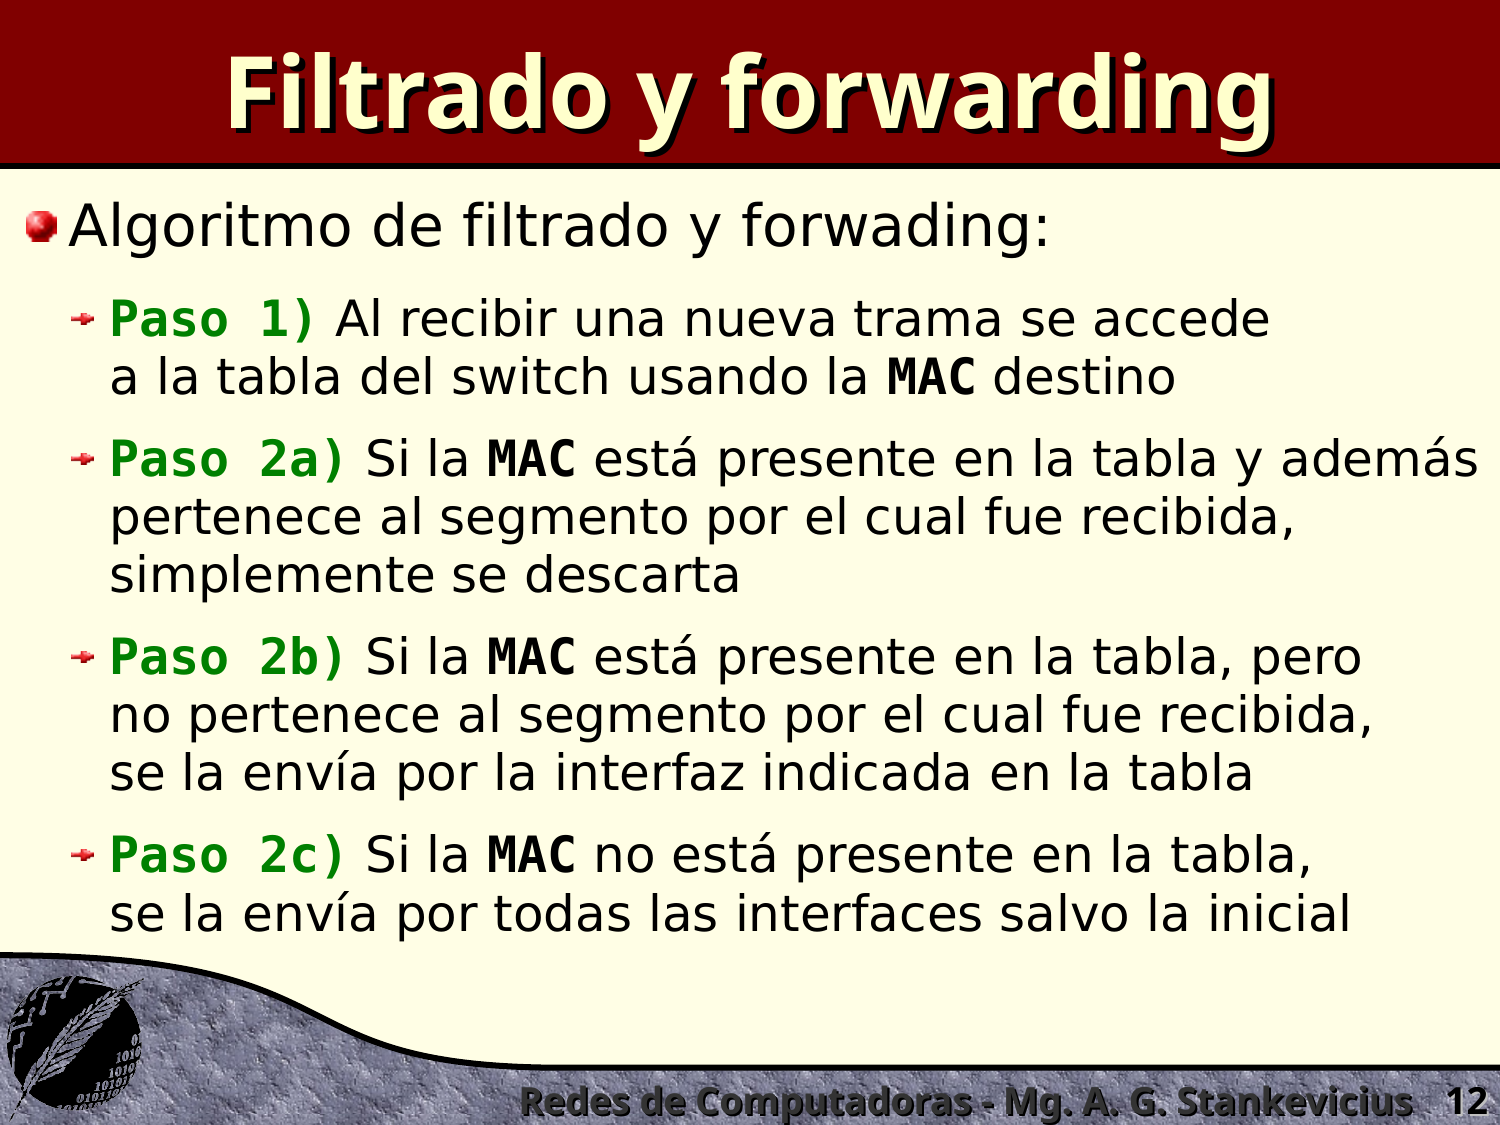

# Filtrado y forwarding
Algoritmo de filtrado y forwading:
Paso 1) Al recibir una nueva trama se accede
a la tabla del switch usando la MAC destino
Paso 2a) Si la MAC está presente en la tabla y además pertenece al segmento por el cual fue recibida, simplemente se descarta
Paso 2b) Si la MAC está presente en la tabla, pero
no pertenece al segmento por el cual fue recibida,
se la envía por la interfaz indicada en la tabla
Paso 2c) Si la MAC no está presente en la tabla,
se la envía por todas las interfaces salvo la inicial
12